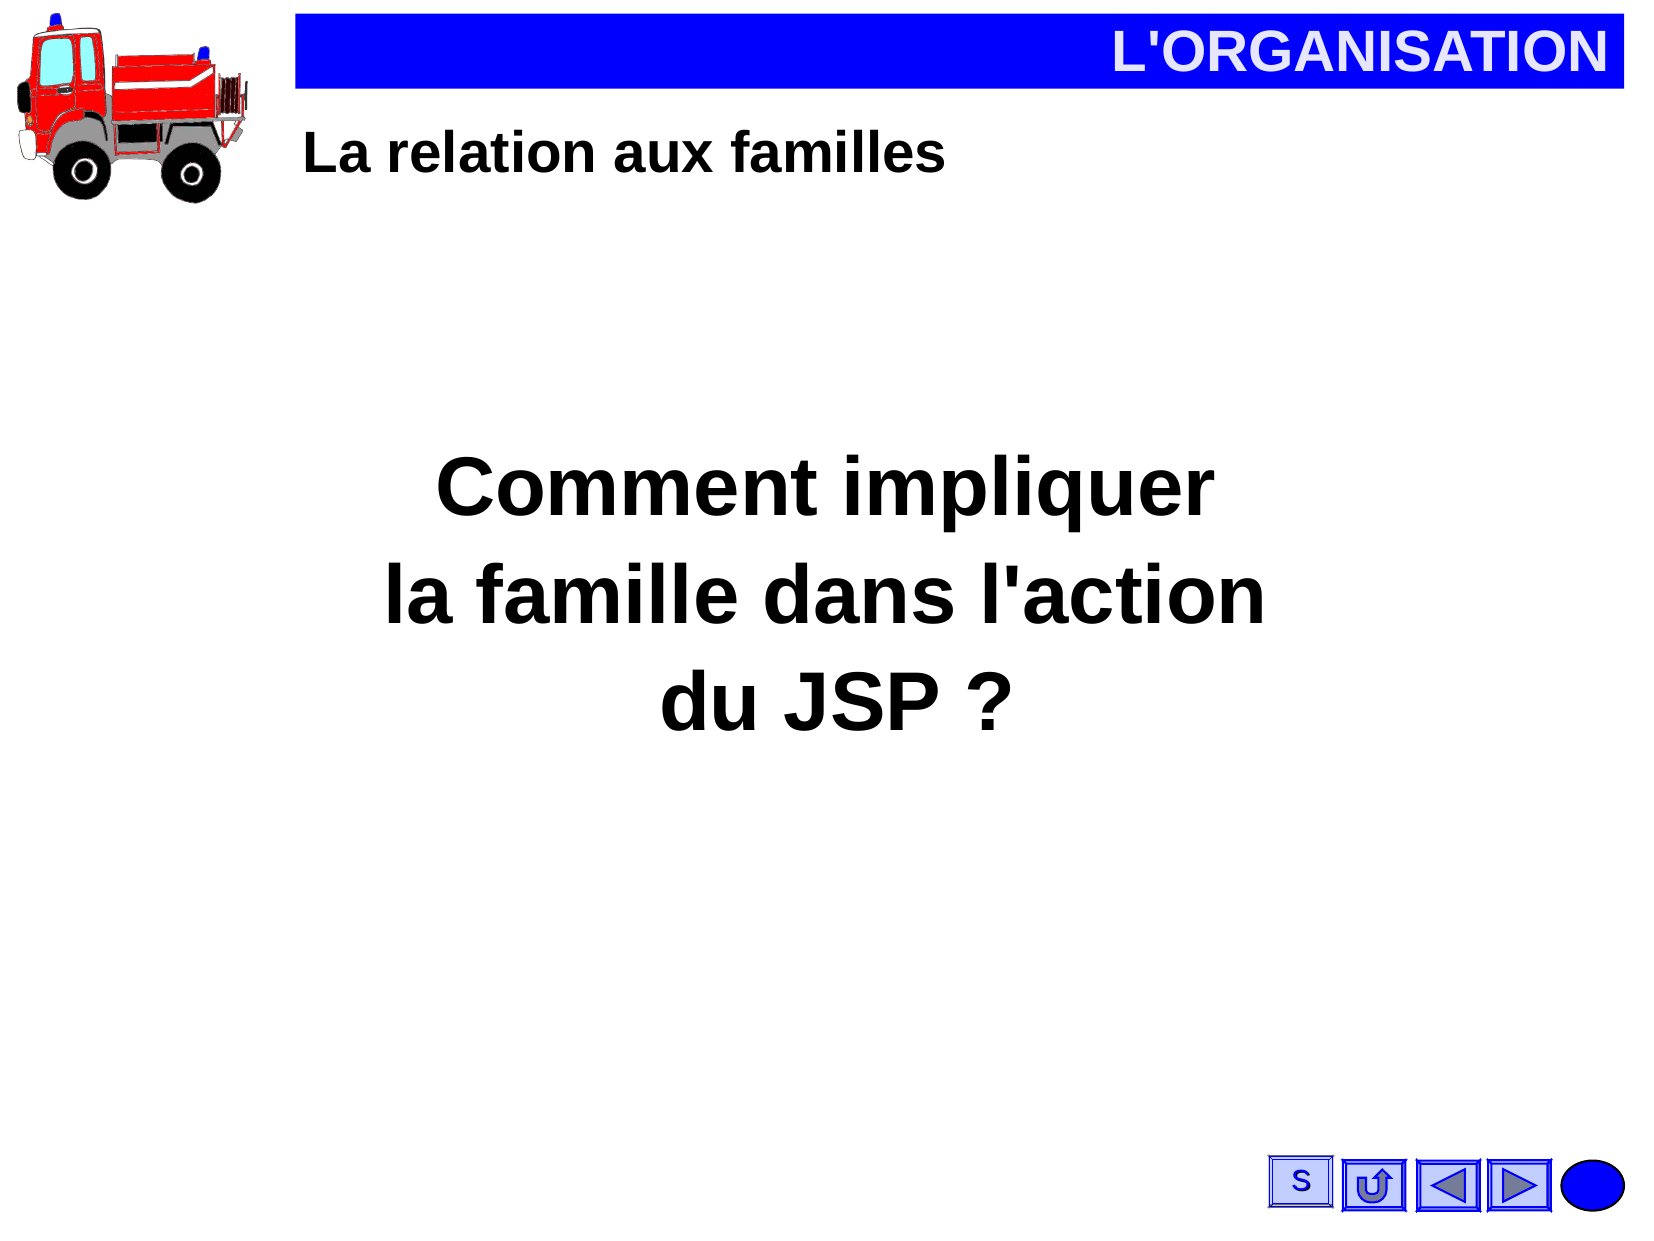

L'ORGANISATION
La relation aux familles
# Comment impliquer
la famille dans l'action
du JSP ?